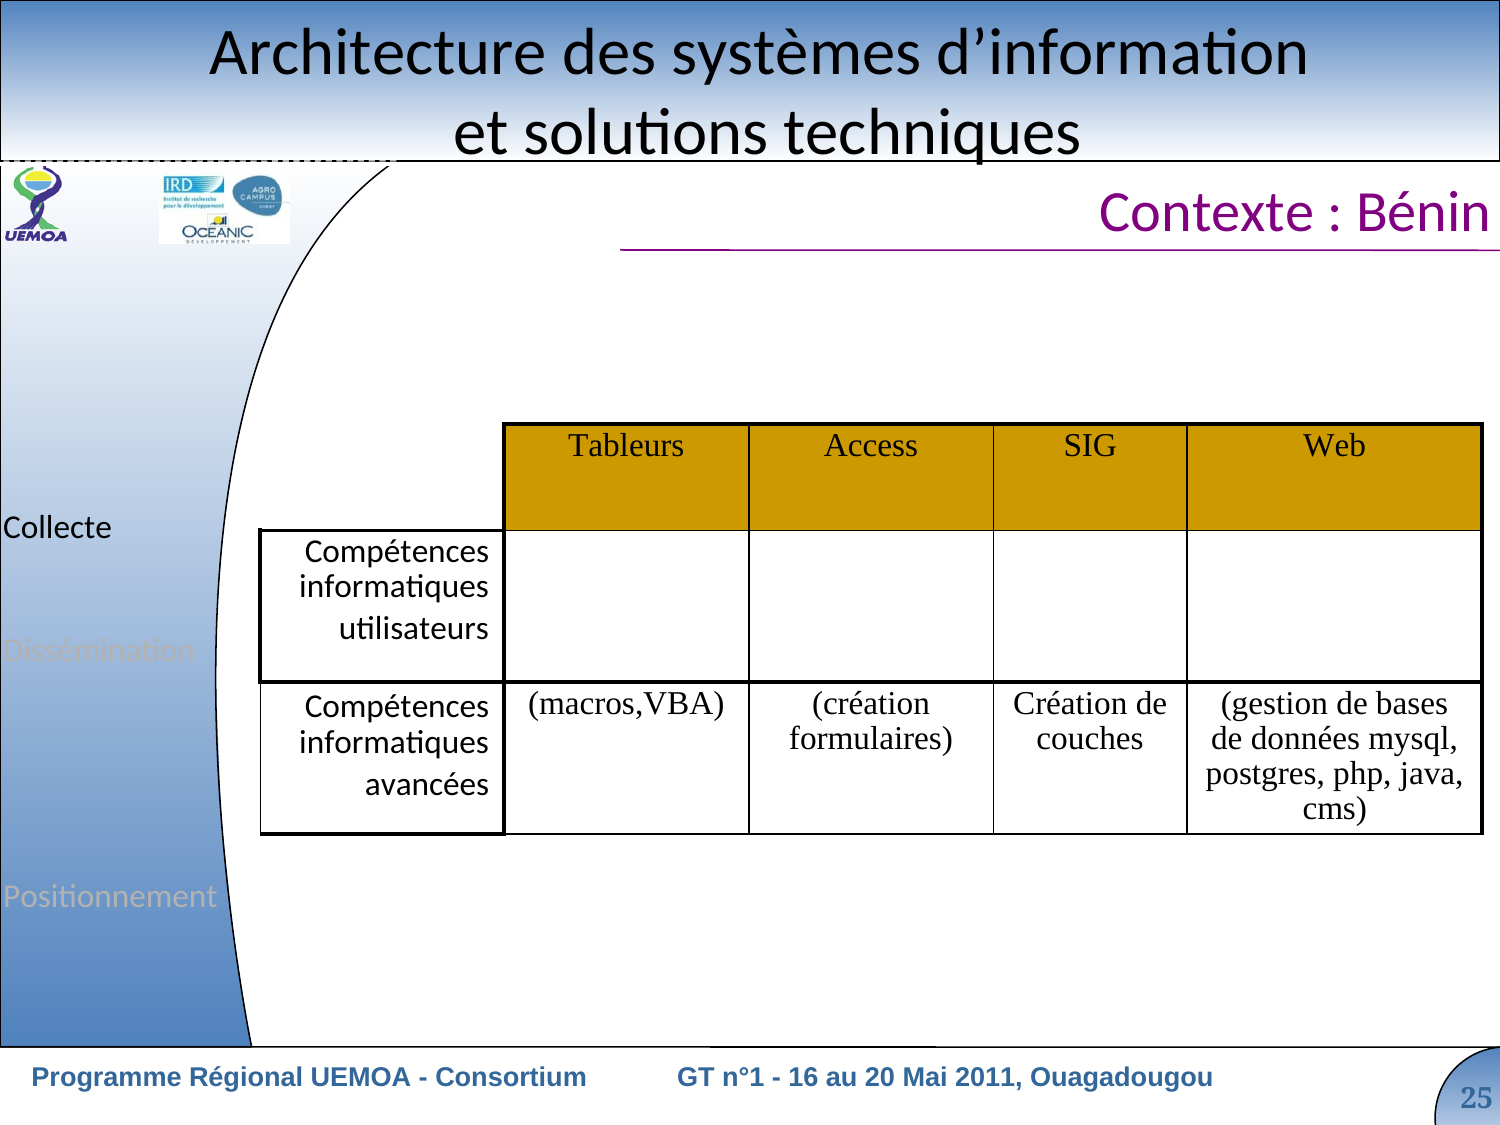

Architecture des systèmes d’information
et solutions techniques
Contexte : Bénin
| | Tableurs | Access | SIG | Web |
| --- | --- | --- | --- | --- |
| Compétences informatiques utilisateurs | | | | |
| Compétences informatiques avancées | (macros,VBA) | (création formulaires) | Création de couches | (gestion de bases de données mysql, postgres, php, java, cms) |
| Collecte Dissémination Positionnement |
| --- |